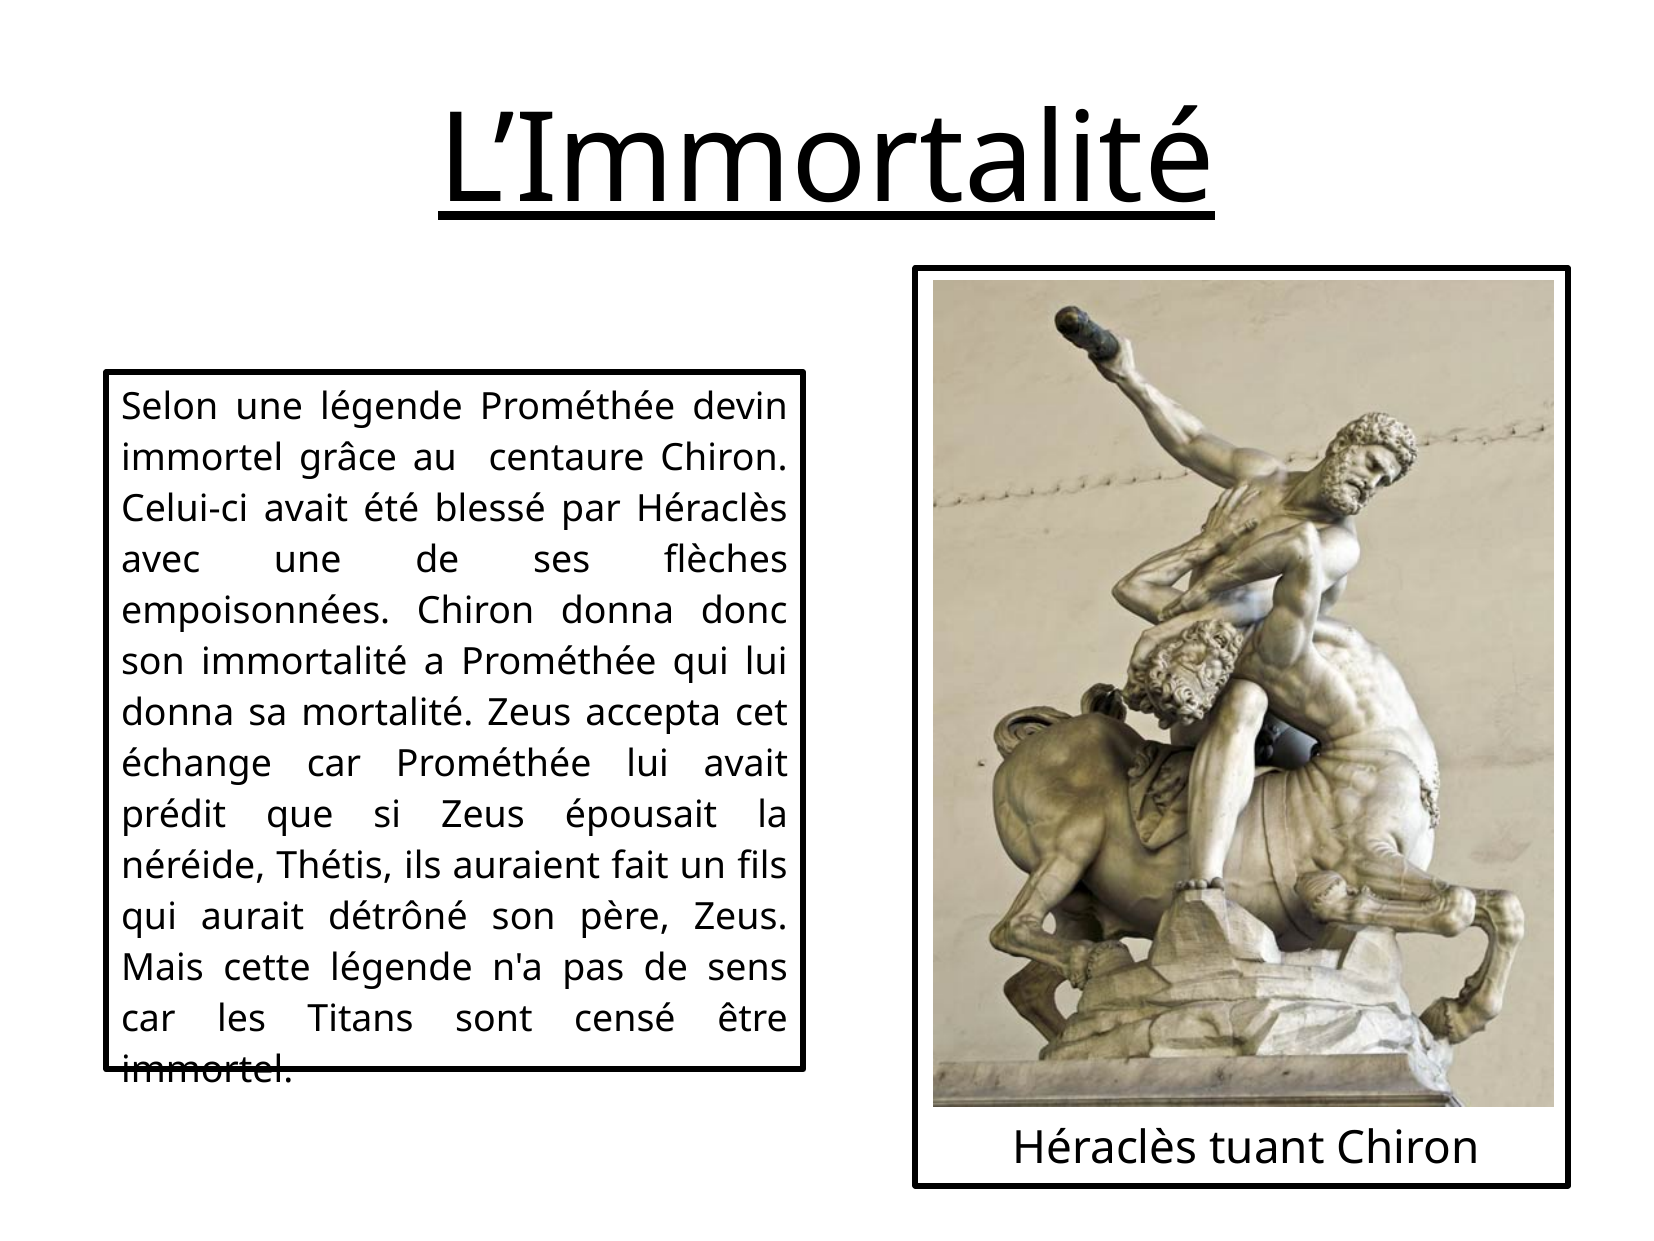

# L’Immortalité
Héraclès tuant Chiron
Selon une légende Prométhée devin immortel grâce au centaure Chiron. Celui-ci avait été blessé par Héraclès avec une de ses flèches empoisonnées. Chiron donna donc son immortalité a Prométhée qui lui donna sa mortalité. Zeus accepta cet échange car Prométhée lui avait prédit que si Zeus épousait la néréide, Thétis, ils auraient fait un fils qui aurait détrôné son père, Zeus. Mais cette légende n'a pas de sens car les Titans sont censé être immortel.